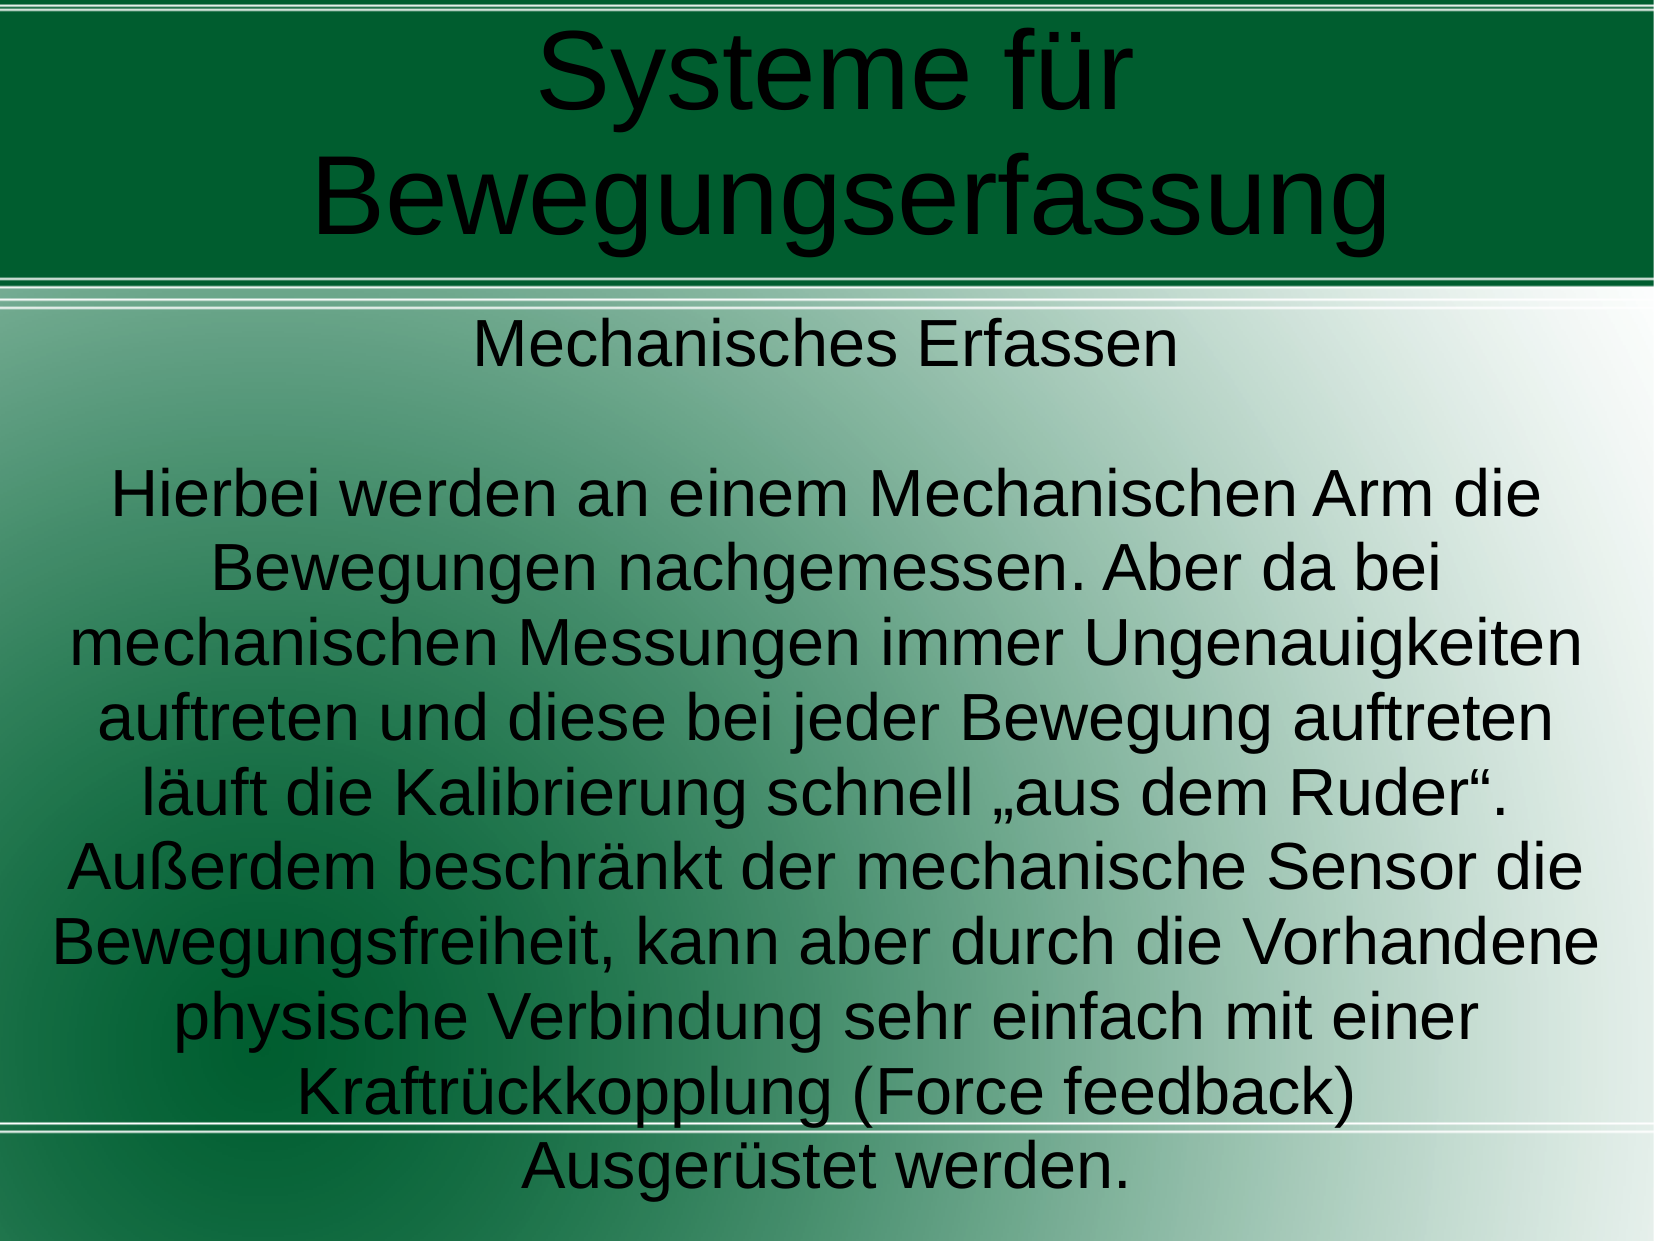

Systeme für
Bewegungserfassung
Mechanisches Erfassen
Hierbei werden an einem Mechanischen Arm die Bewegungen nachgemessen. Aber da bei mechanischen Messungen immer Ungenauigkeiten auftreten und diese bei jeder Bewegung auftreten
läuft die Kalibrierung schnell „aus dem Ruder“.
Außerdem beschränkt der mechanische Sensor die Bewegungsfreiheit, kann aber durch die Vorhandene physische Verbindung sehr einfach mit einer Kraftrückkopplung (Force feedback)
Ausgerüstet werden.